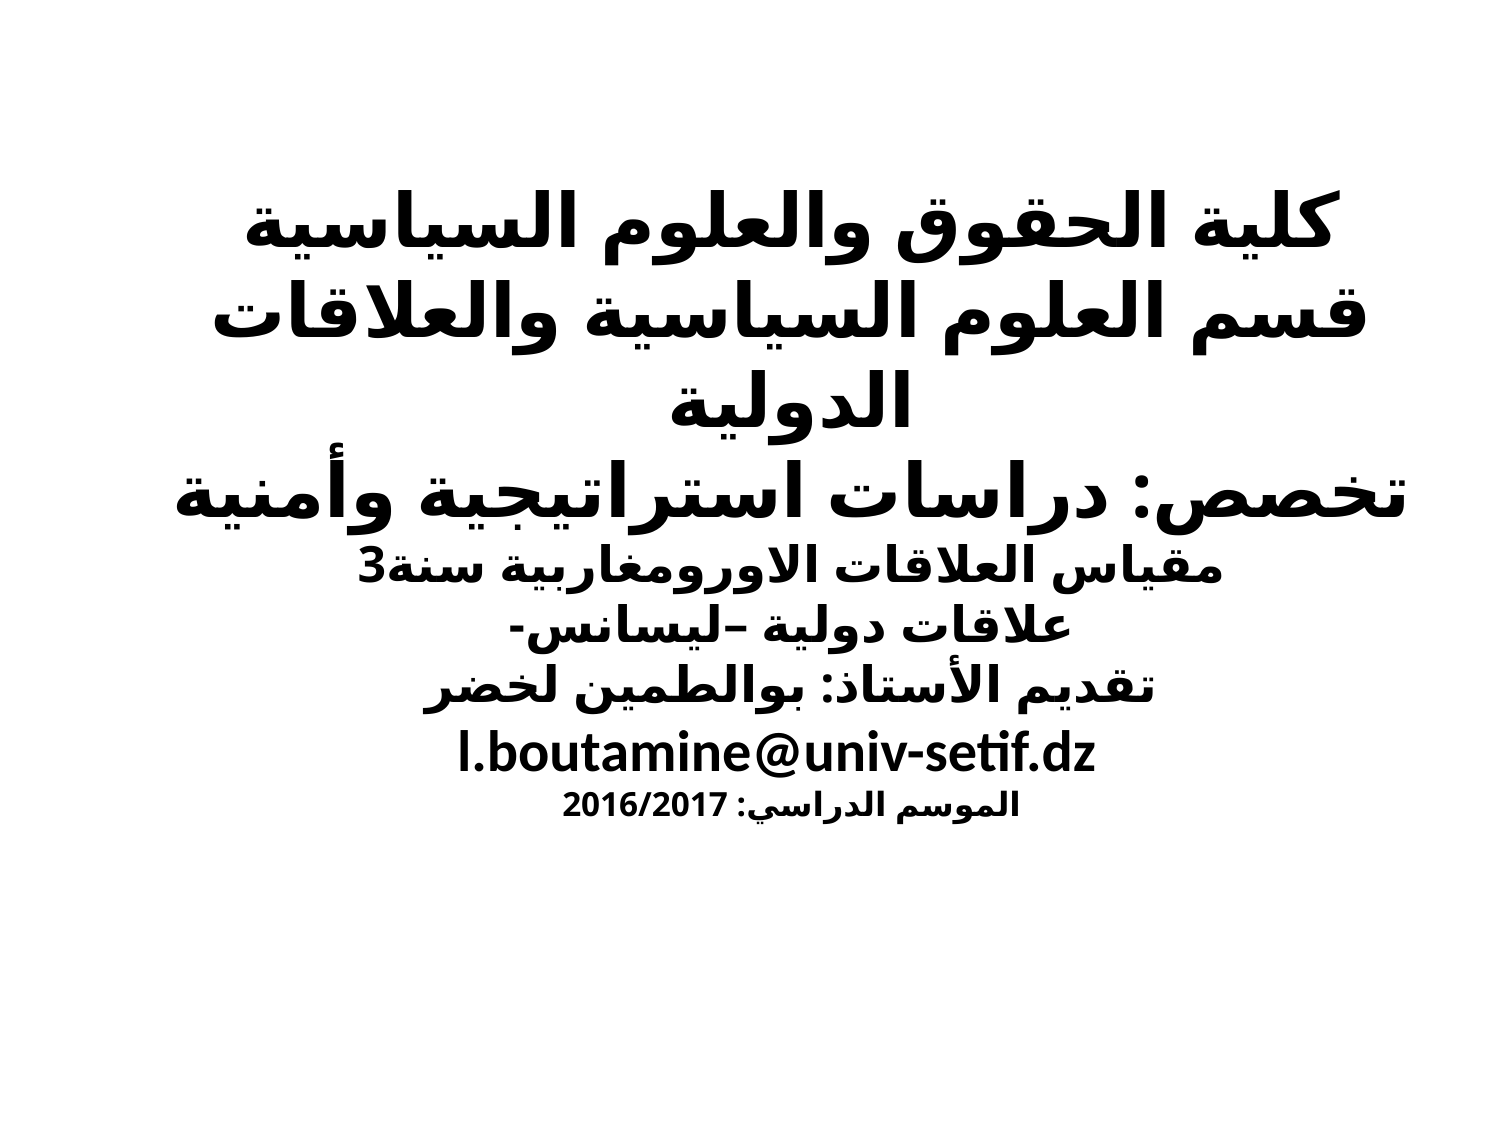

# كلية الحقوق والعلوم السياسية قسم العلوم السياسية والعلاقات الدولية تخصص: دراسات استراتيجية وأمنية مقياس العلاقات الاورومغاربية سنة3 علاقات دولية –ليسانس- تقديم الأستاذ: بوالطمين لخضر l.boutamine@univ-setif.dz الموسم الدراسي: 2016/2017